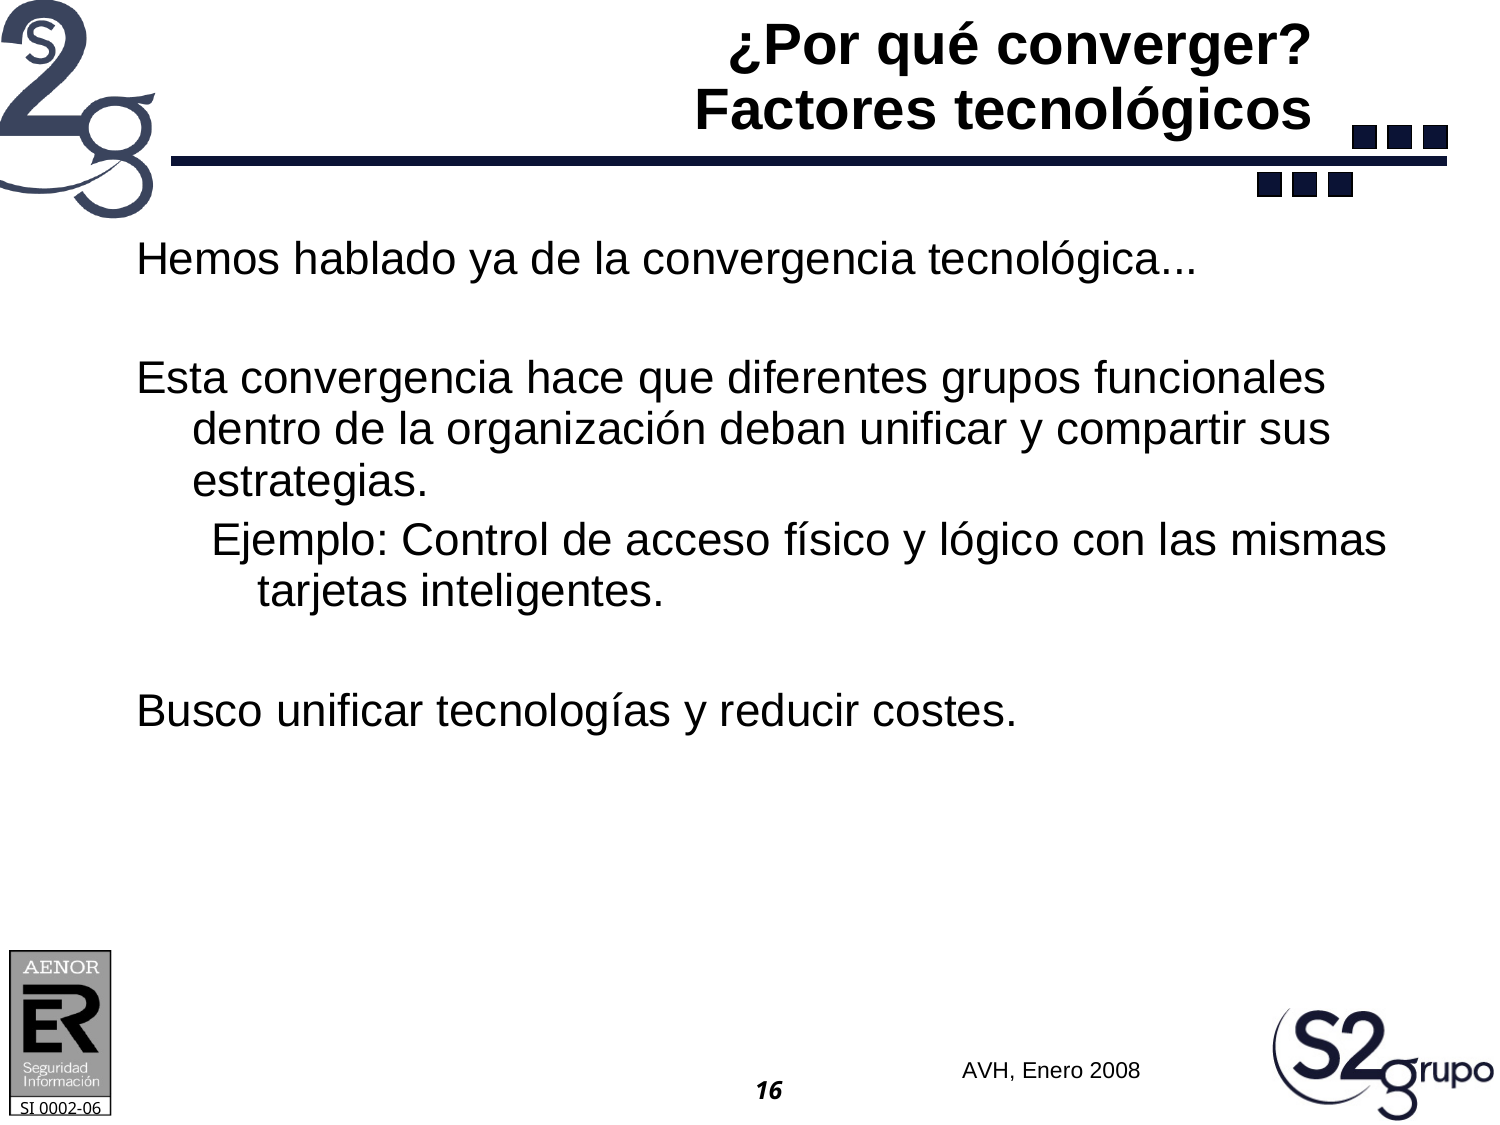

# ¿Por qué converger? Factores tecnológicos
Hemos hablado ya de la convergencia tecnológica...
Esta convergencia hace que diferentes grupos funcionales dentro de la organización deban unificar y compartir sus estrategias.
Ejemplo: Control de acceso físico y lógico con las mismas tarjetas inteligentes.
Busco unificar tecnologías y reducir costes.
AVH, Enero 2008